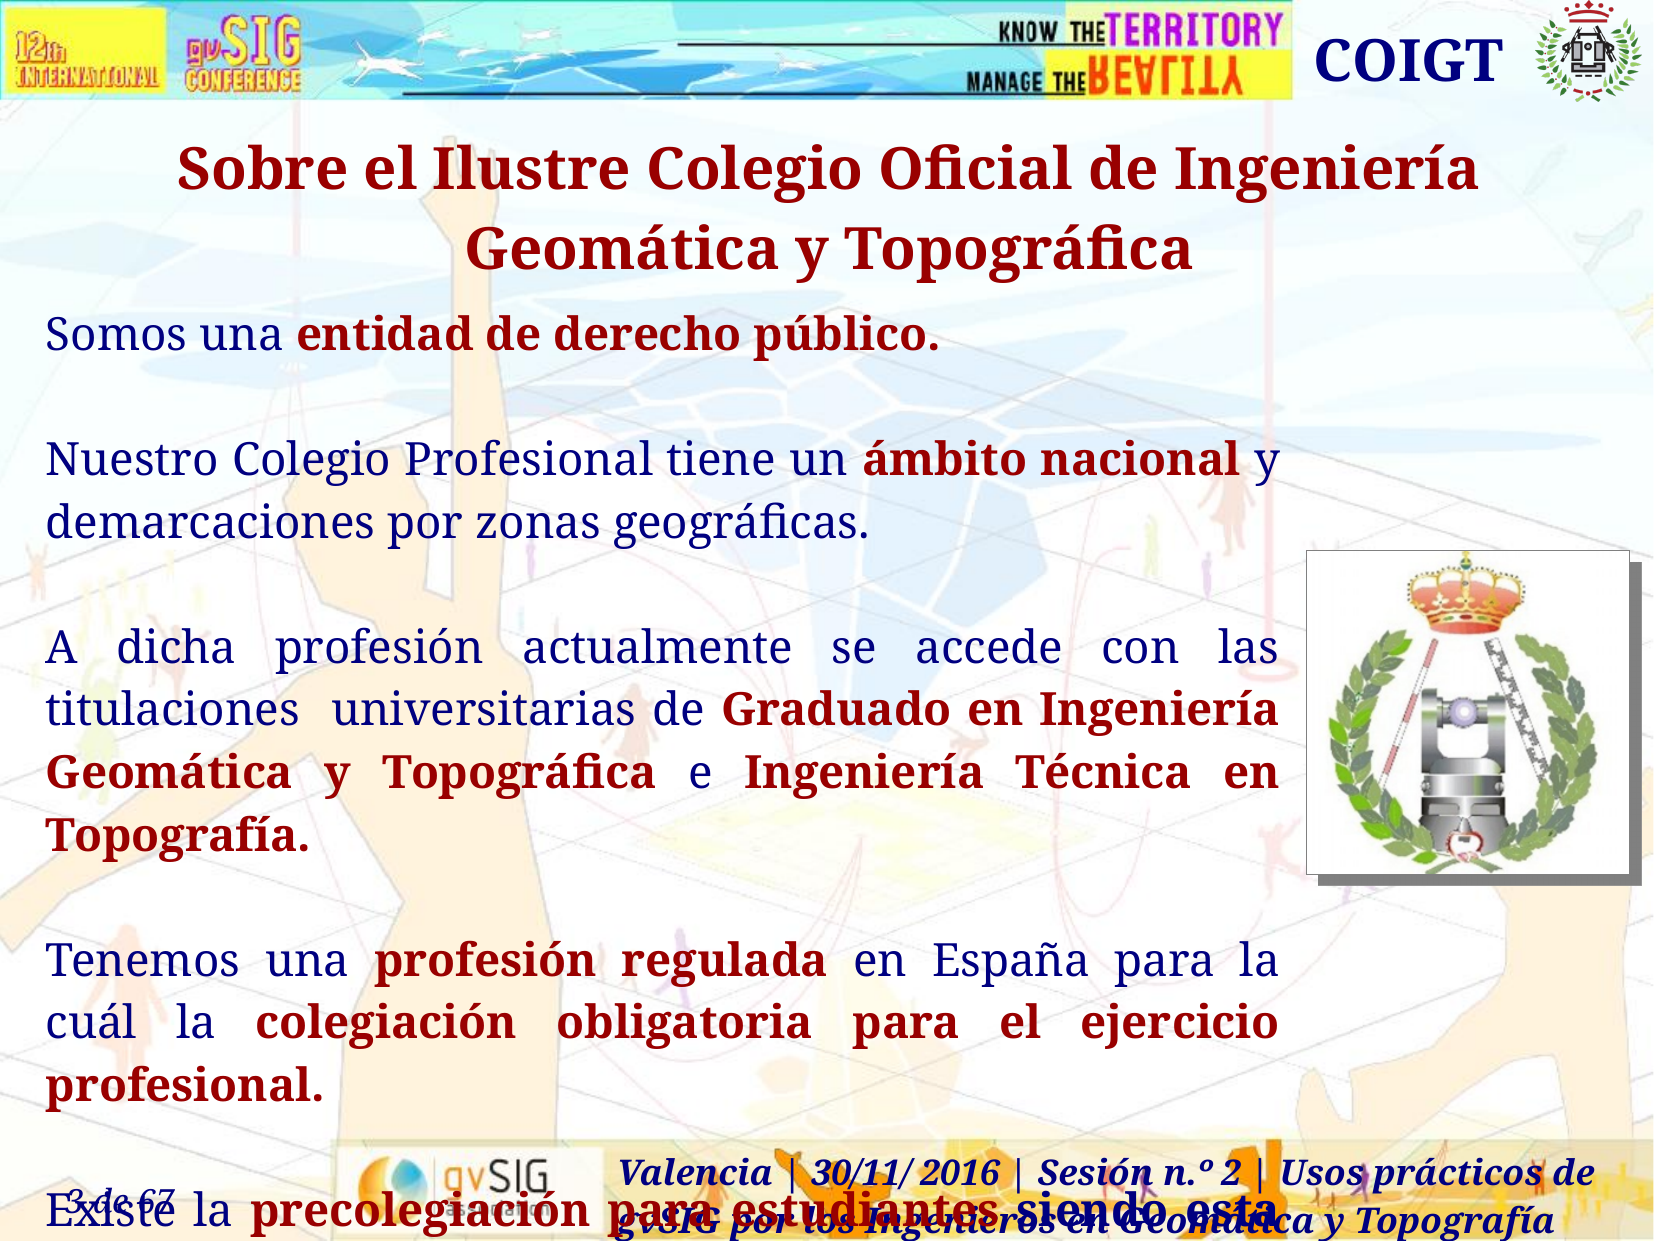

COIGT
Valencia | 30/11/ 2016 | Sesión n.º 2 | Usos prácticos de gvSIG por los Ingenieros en Geomática y Topografía
 de 67
Sobre el Ilustre Colegio Oficial de Ingeniería Geomática y Topográfica
Somos una entidad de derecho público.
Nuestro Colegio Profesional tiene un ámbito nacional y demarcaciones por zonas geográficas.
A dicha profesión actualmente se accede con las titulaciones universitarias de Graduado en Ingeniería Geomática y Topográfica e Ingeniería Técnica en Topografía.
Tenemos una profesión regulada en España para la cuál la colegiación obligatoria para el ejercicio profesional.
Existe la precolegiación para estudiantes siendo esta gratuita.